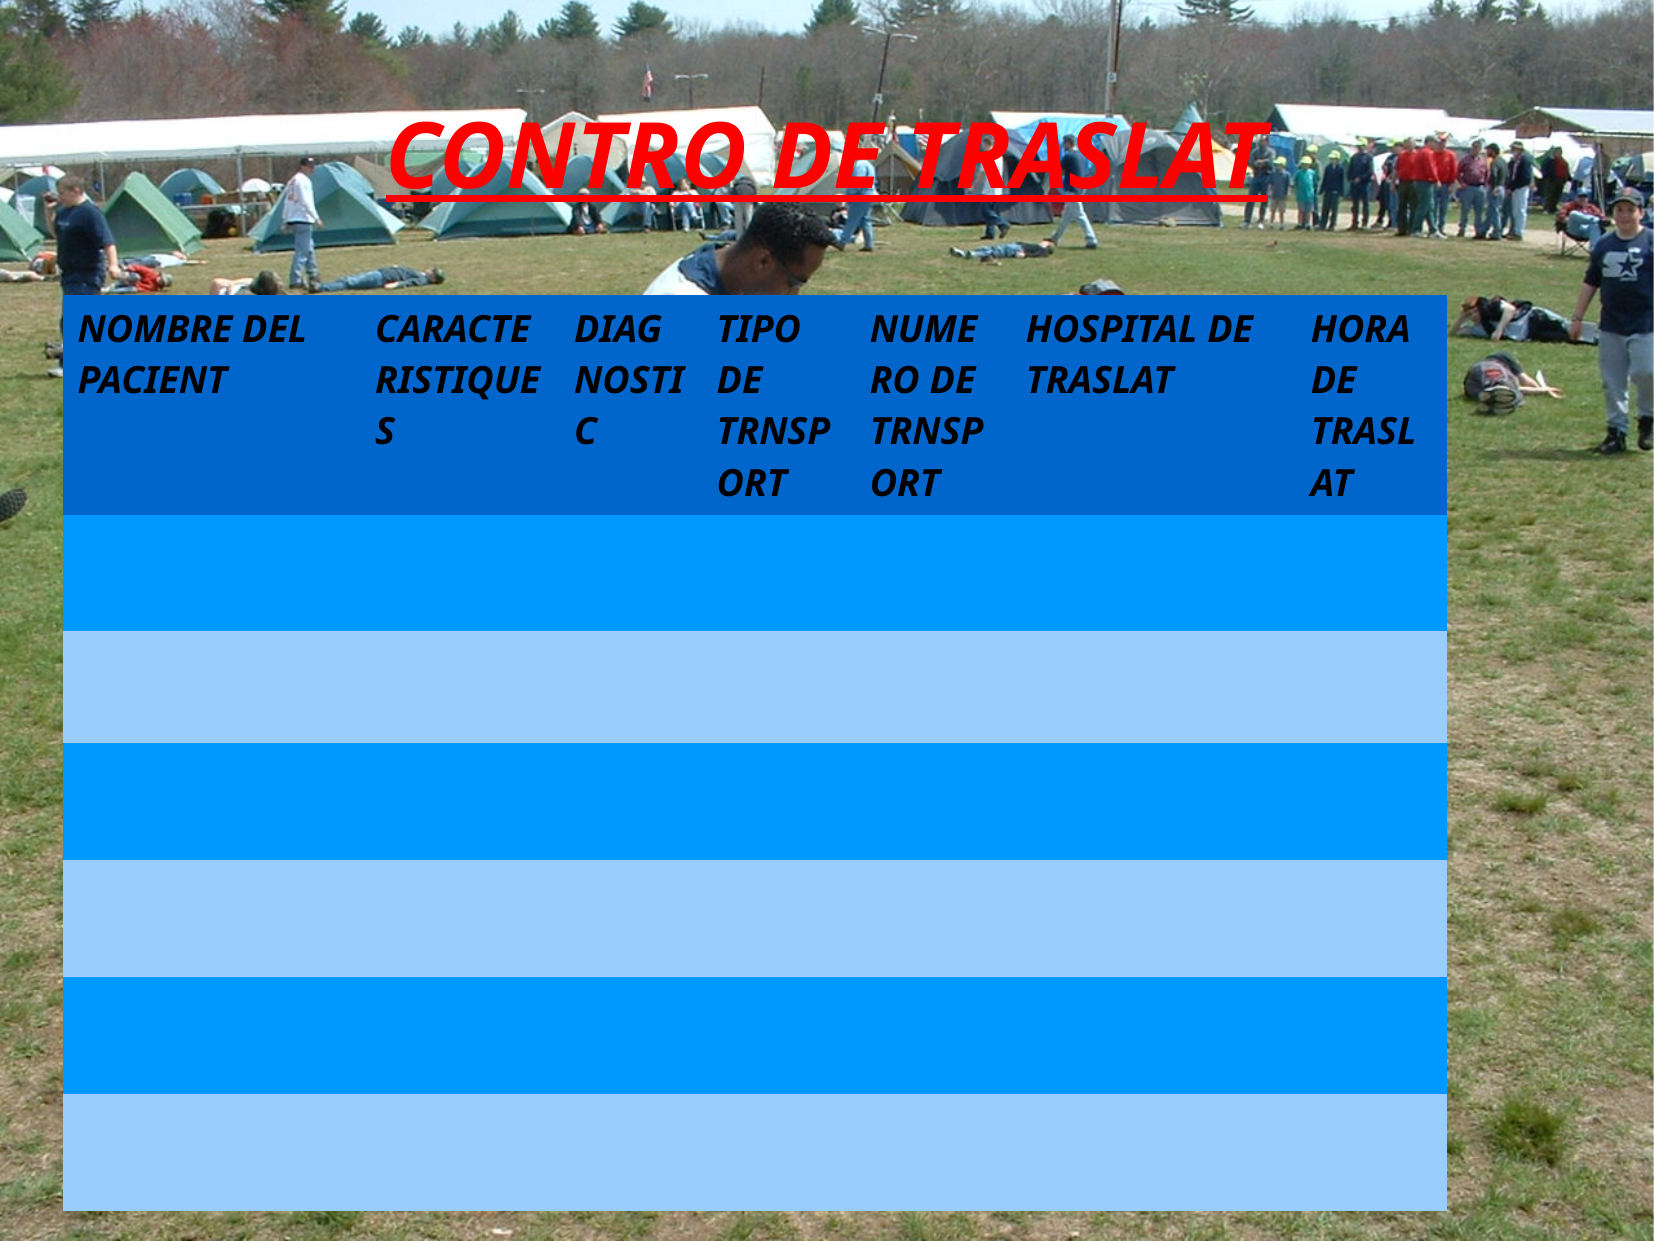

# CONTRO DE TRASLAT
| NOMBRE DEL PACIENT | CARACTERISTIQUES | DIAGNOSTIC | TIPO DE TRNSPORT | NUMERO DE TRNSPORT | HOSPITAL DE TRASLAT | HORA DE TRASLAT |
| --- | --- | --- | --- | --- | --- | --- |
| | | | | | | |
| | | | | | | |
| | | | | | | |
| | | | | | | |
| | | | | | | |
| | | | | | | |